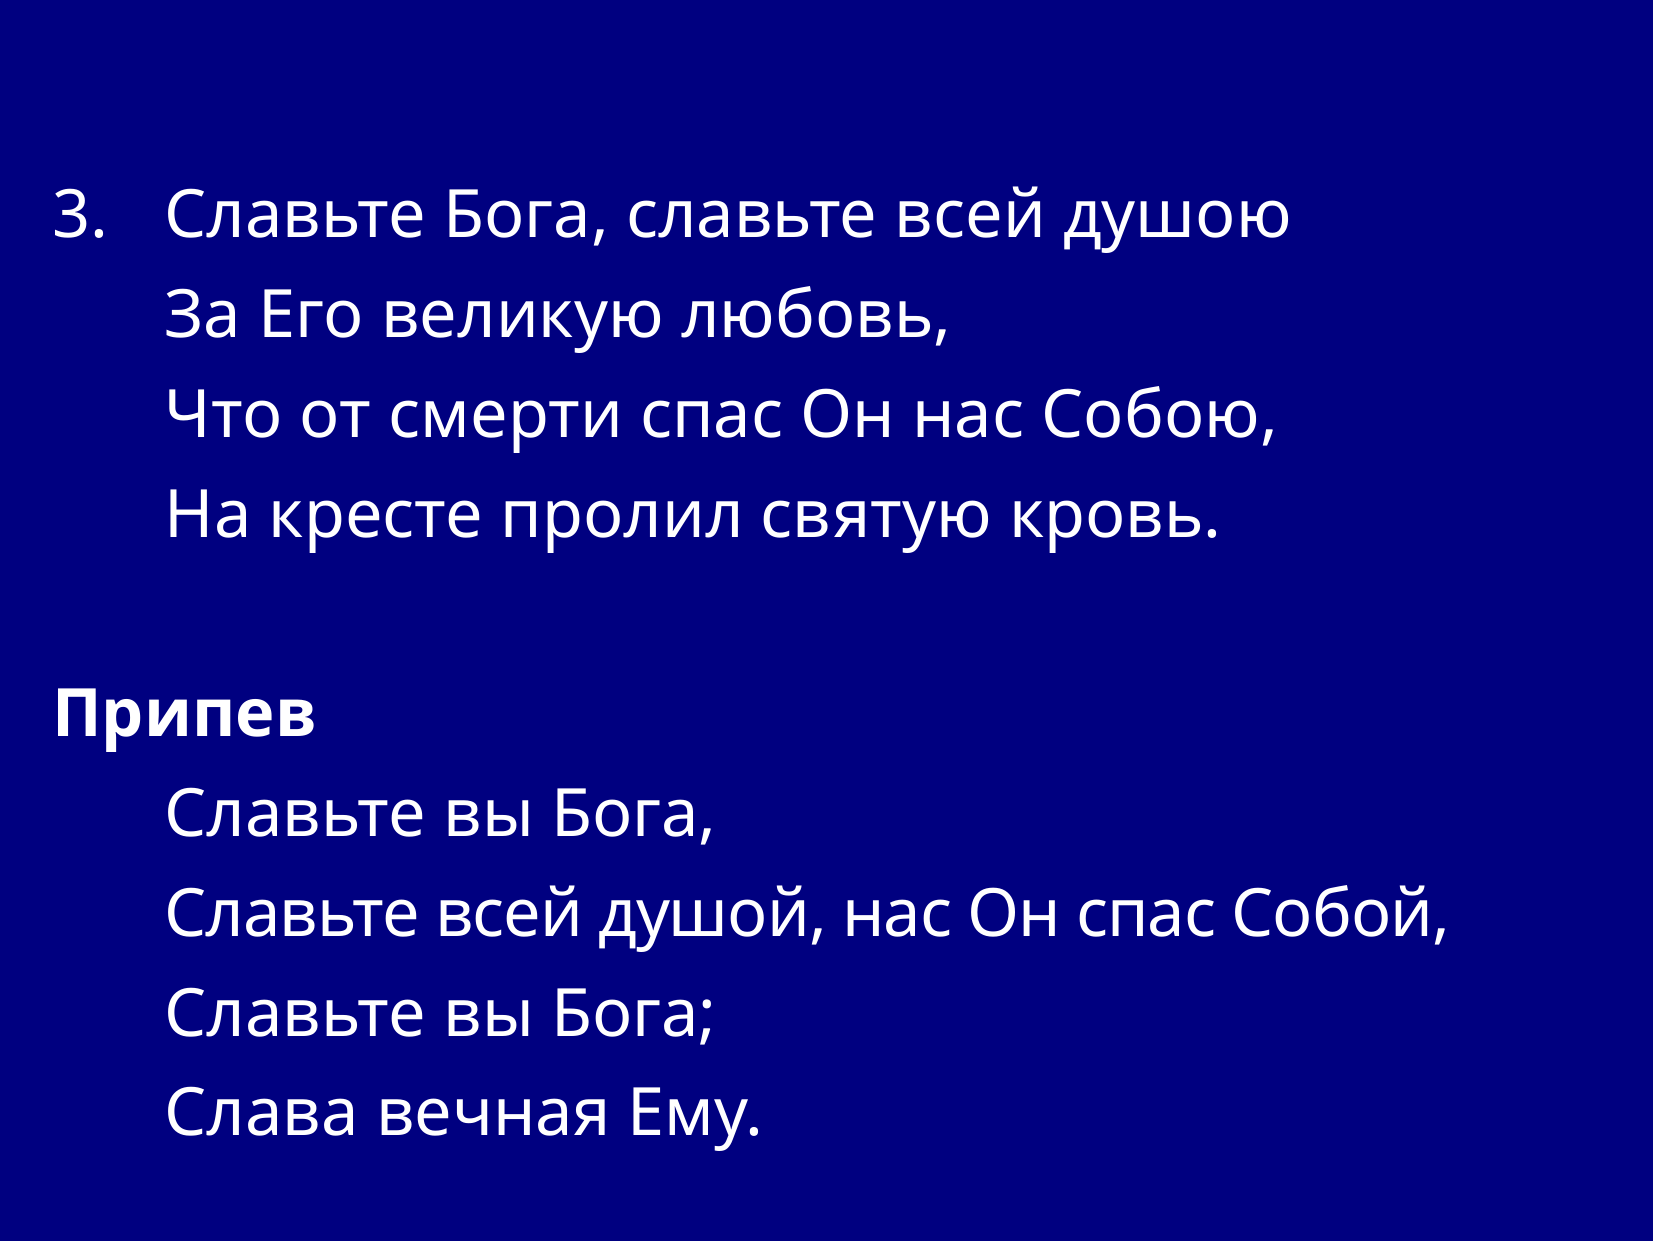

3.	Славьте Бога, славьте всей душою
	За Его великую любовь,
	Что от смерти спас Он нас Собою,
	На кресте пролил святую кровь.
Припев
	Славьте вы Бога,
	Славьте всей душой, нас Он спас Собой,
	Славьте вы Бога;
	Слава вечная Ему.